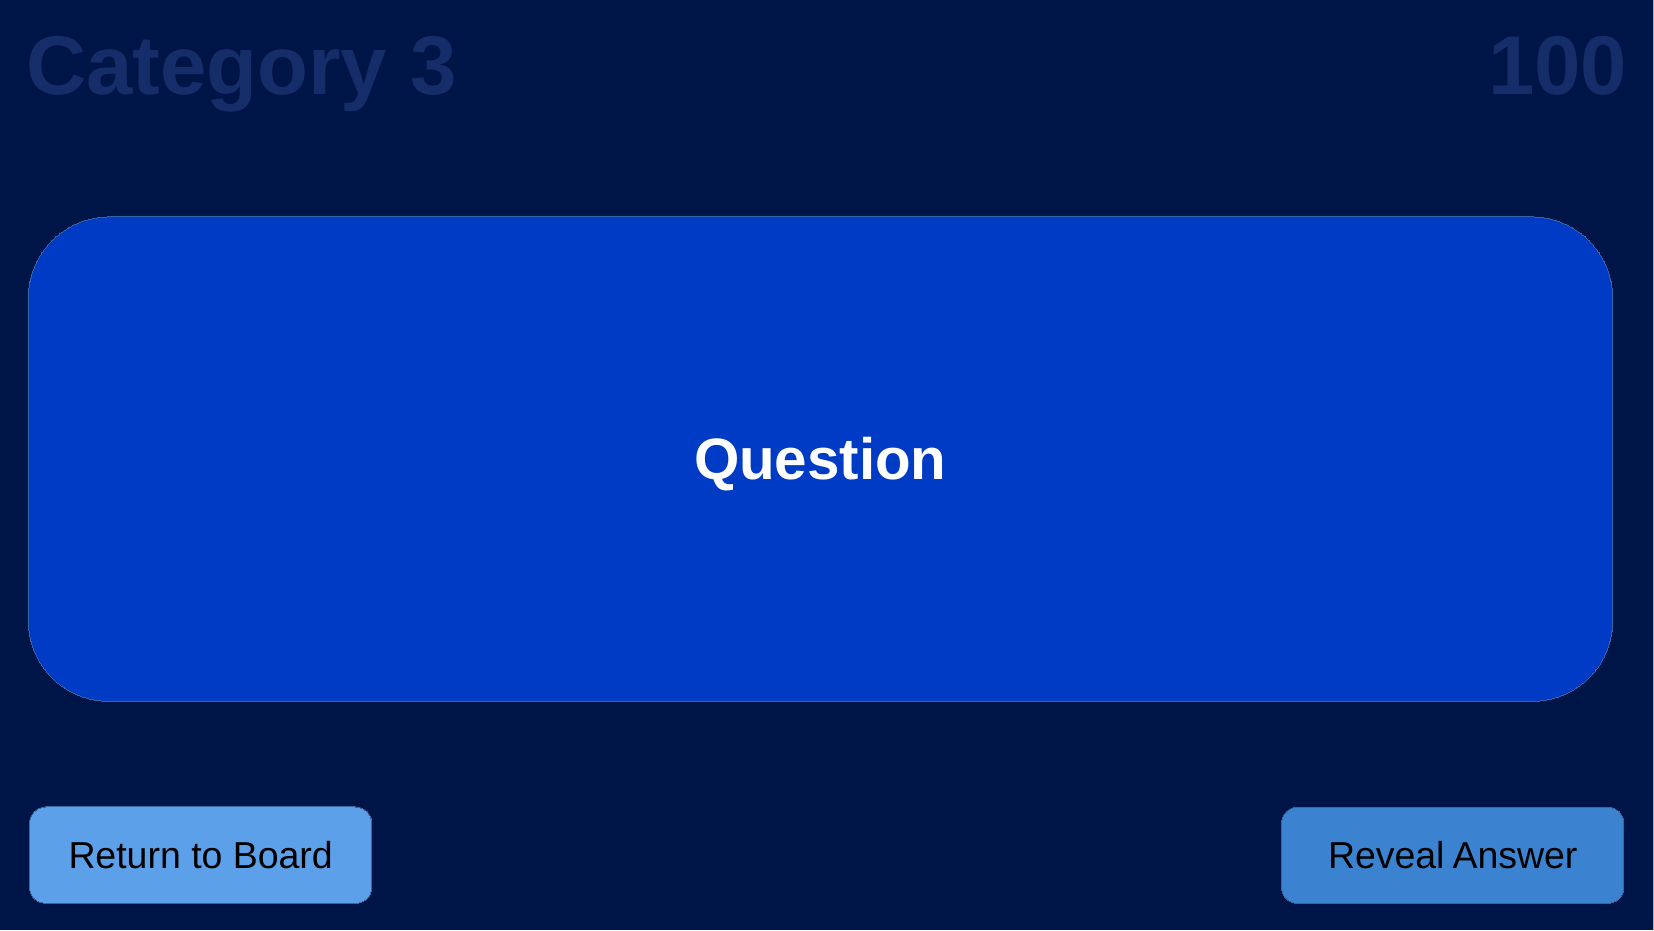

Category 3
100
Question
Return to Board
Reveal Answer